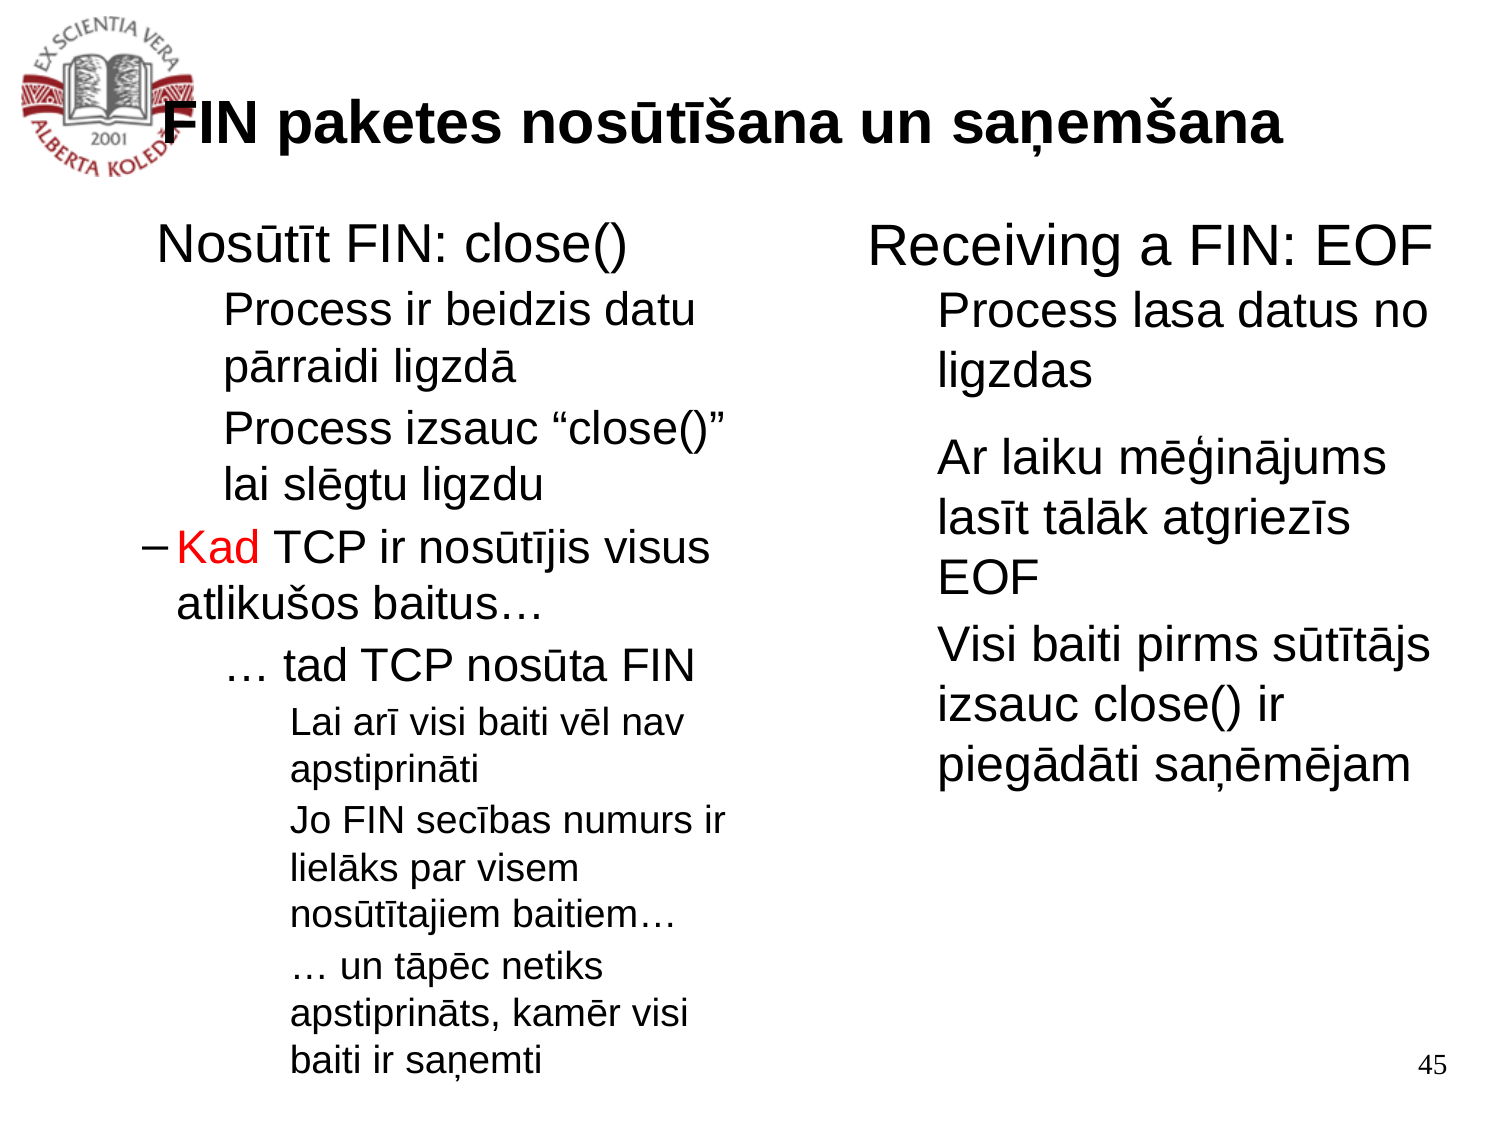

# FIN paketes nosūtīšana un saņemšana
Nosūtīt FIN: close()
Process ir beidzis datu pārraidi ligzdā
Process izsauc “close()” lai slēgtu ligzdu
Kad TCP ir nosūtījis visus atlikušos baitus…
… tad TCP nosūta FIN
Lai arī visi baiti vēl nav apstiprināti
Jo FIN secības numurs ir lielāks par visem nosūtītajiem baitiem…
… un tāpēc netiks apstiprināts, kamēr visi baiti ir saņemti
Receiving a FIN: EOF
Process lasa datus no ligzdas
Ar laiku mēģinājums lasīt tālāk atgriezīs EOF
Visi baiti pirms sūtītājs izsauc close() ir piegādāti saņēmējam